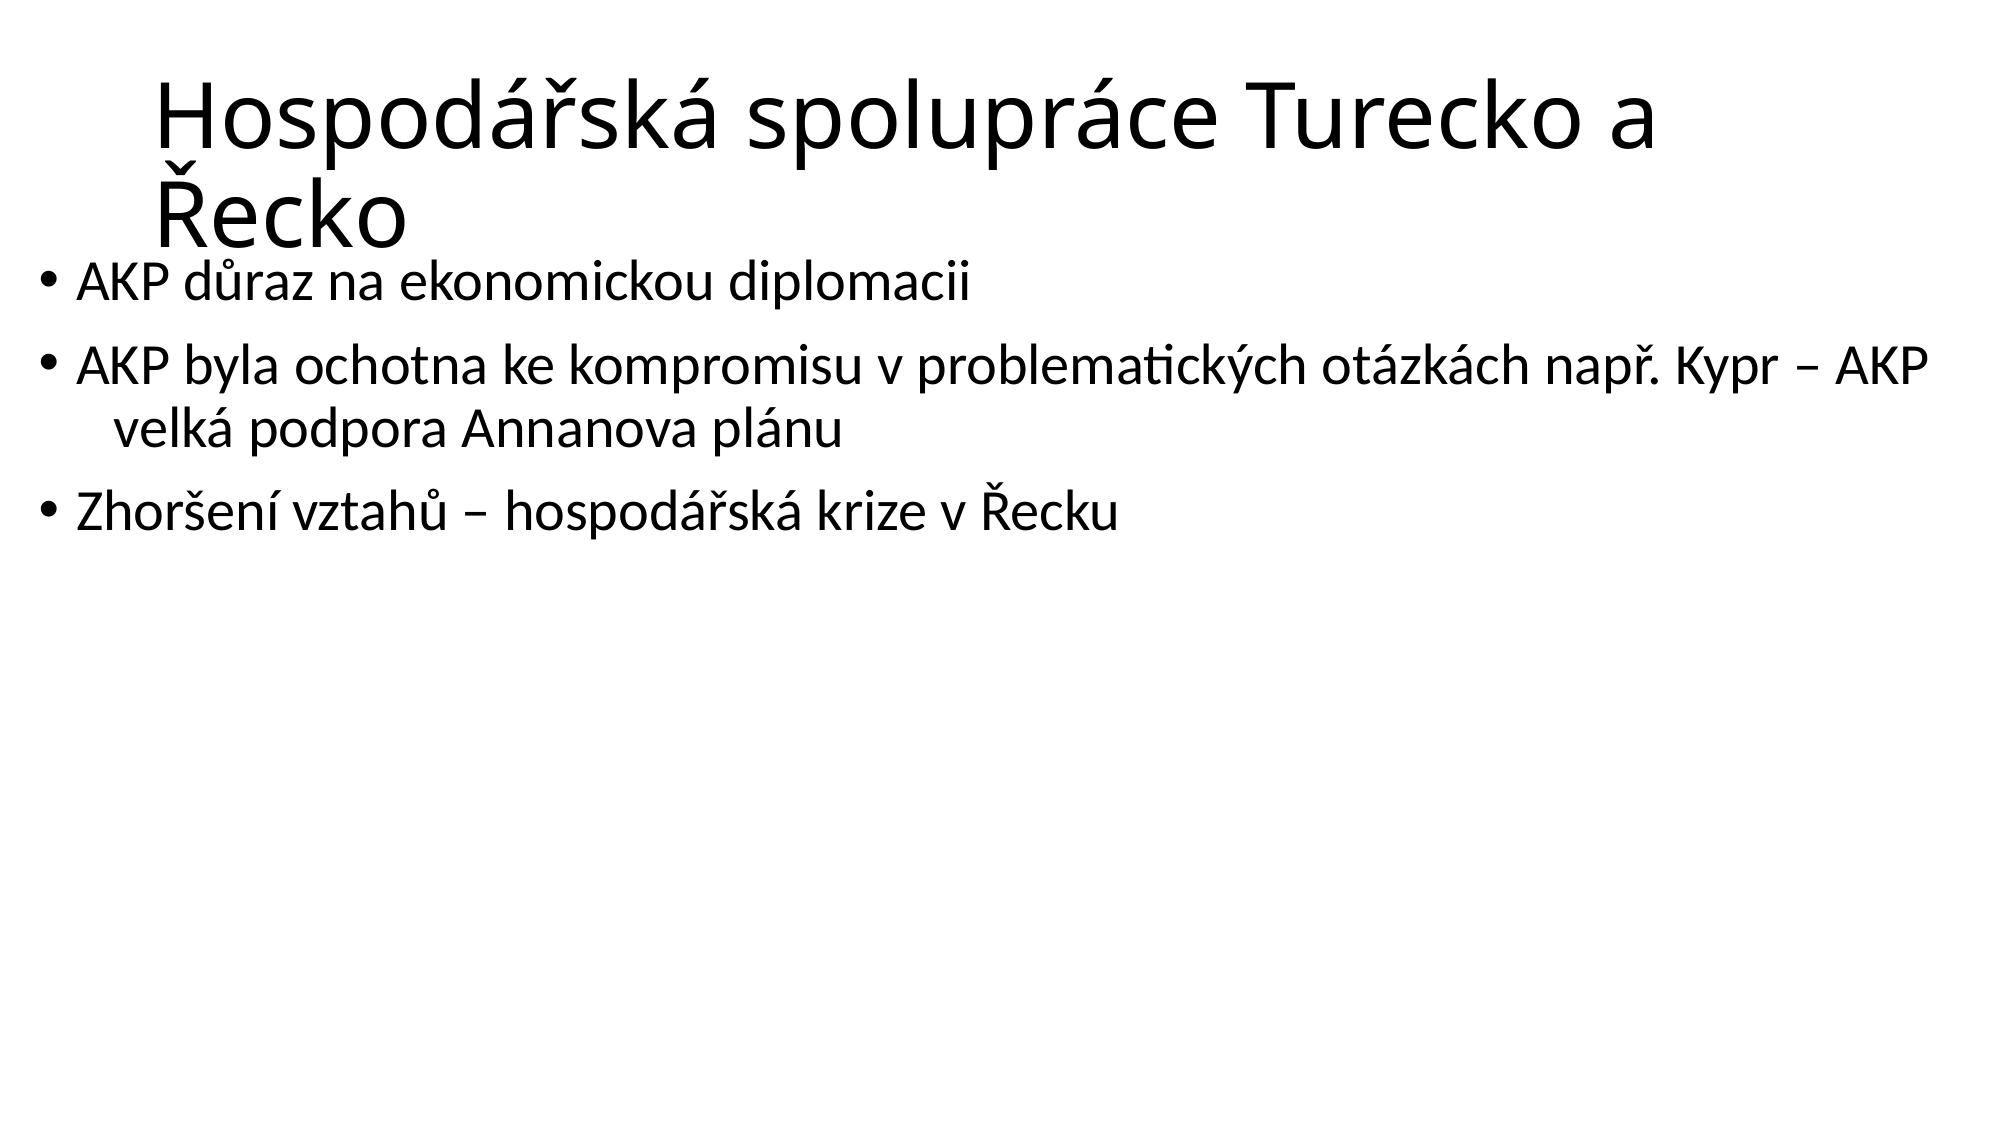

# Hospodářská spolupráce Turecko a Řecko
AKP důraz na ekonomickou diplomacii
AKP byla ochotna ke kompromisu v problematických otázkách např. Kypr – AKP velká podpora Annanova plánu
Zhoršení vztahů – hospodářská krize v Řecku